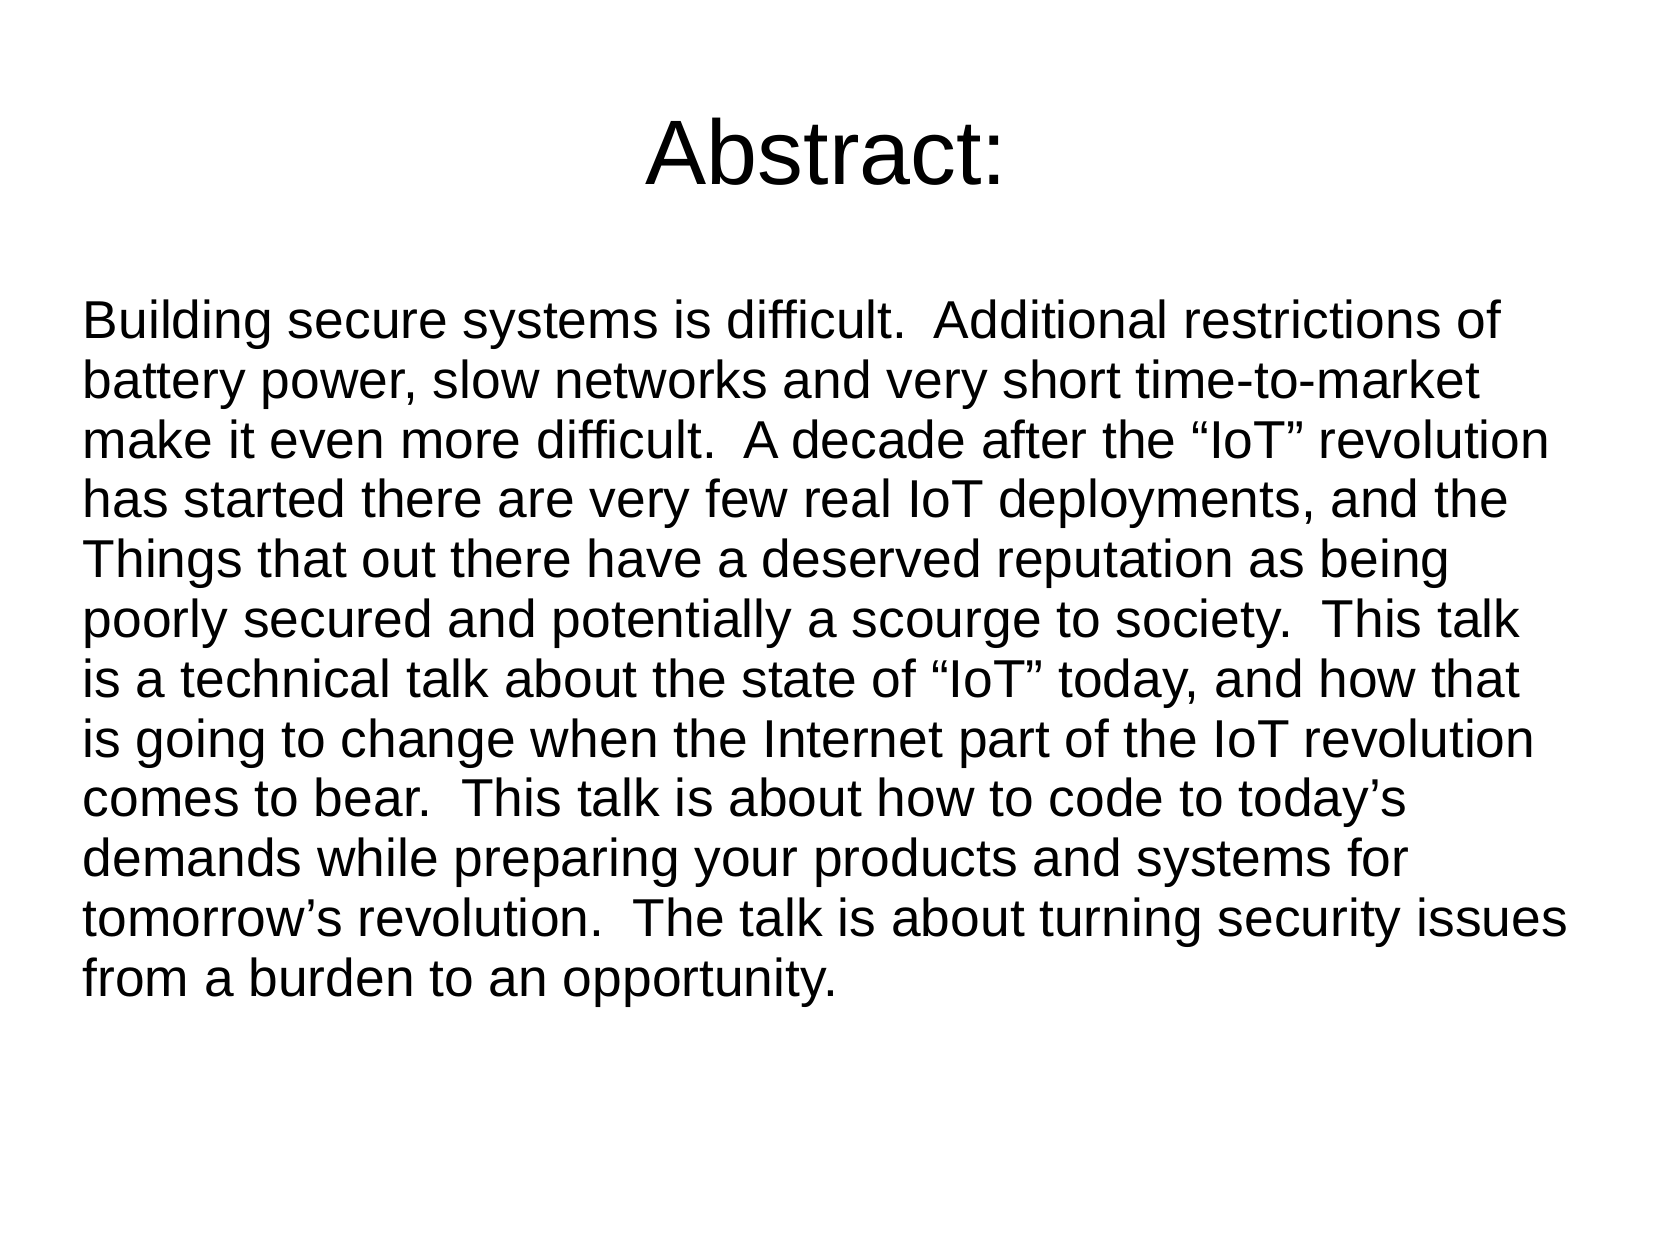

# Abstract:
Building secure systems is difficult. Additional restrictions of battery power, slow networks and very short time-to-market make it even more difficult. A decade after the “IoT” revolution has started there are very few real IoT deployments, and the Things that out there have a deserved reputation as being poorly secured and potentially a scourge to society. This talk is a technical talk about the state of “IoT” today, and how that is going to change when the Internet part of the IoT revolution comes to bear. This talk is about how to code to today’s demands while preparing your products and systems for tomorrow’s revolution. The talk is about turning security issues from a burden to an opportunity.